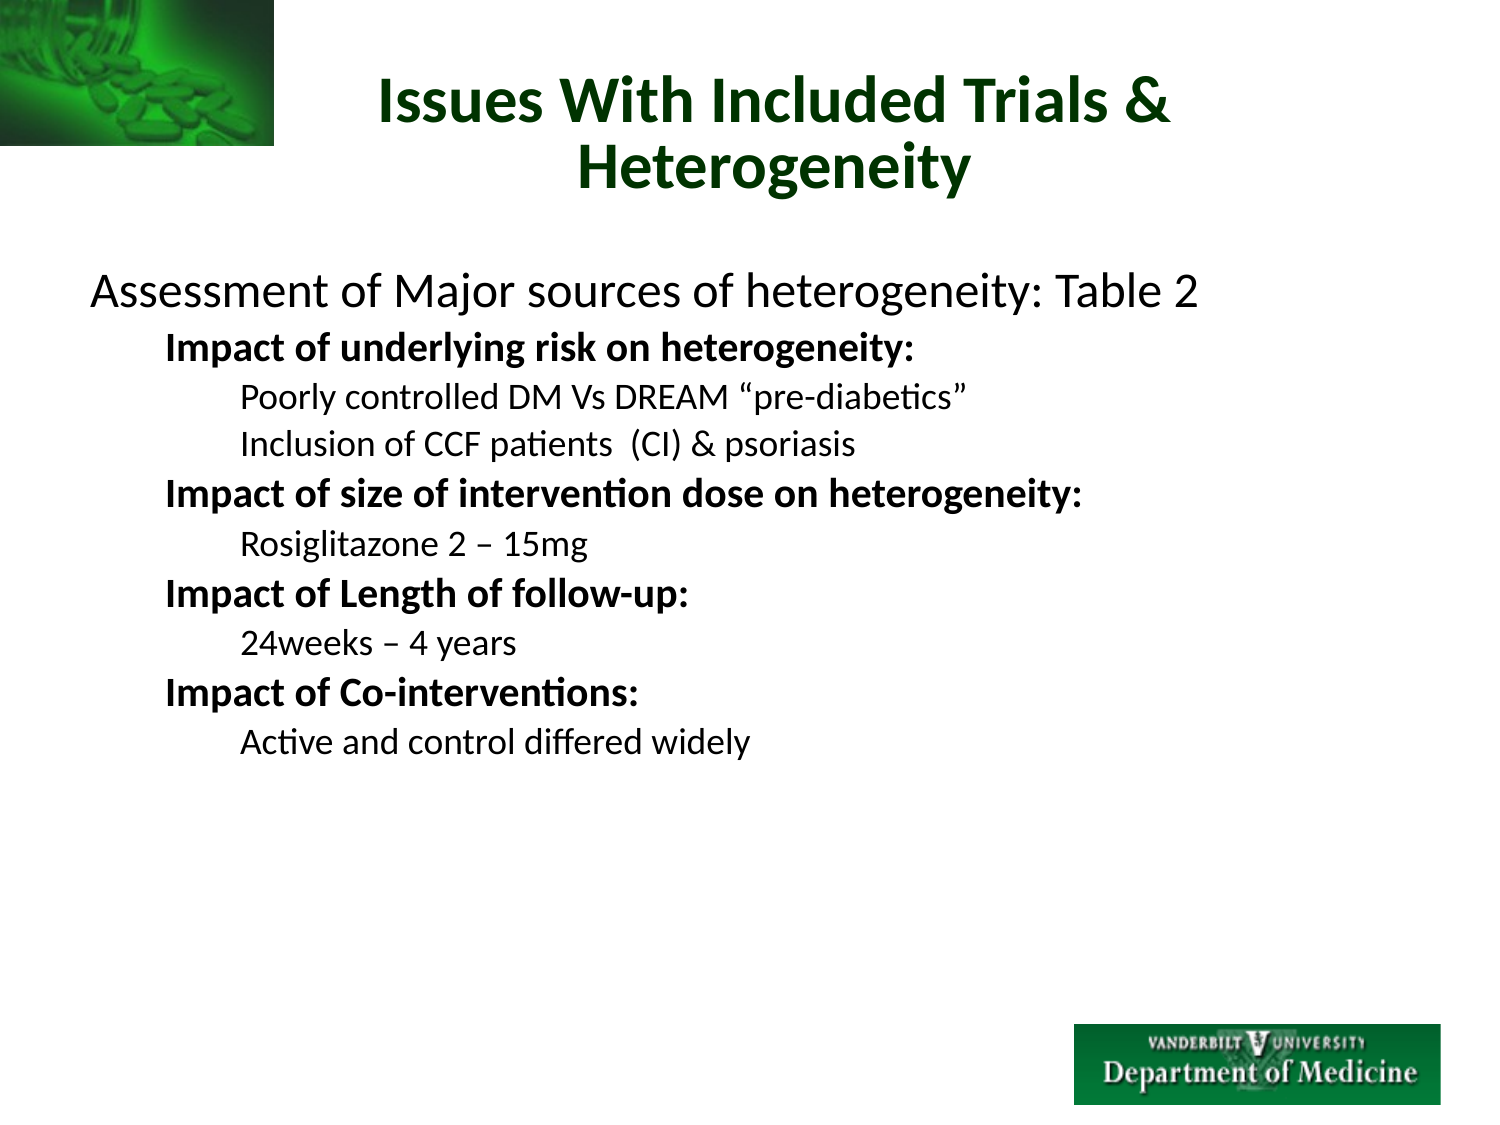

Issues With Included Trials & Heterogeneity
# Assessment of Major sources of heterogeneity: Table 2
Impact of underlying risk on heterogeneity:
Poorly controlled DM Vs DREAM “pre-diabetics”
Inclusion of CCF patients (CI) & psoriasis
Impact of size of intervention dose on heterogeneity:
Rosiglitazone 2 – 15mg
Impact of Length of follow-up:
24weeks – 4 years
Impact of Co-interventions:
Active and control differed widely